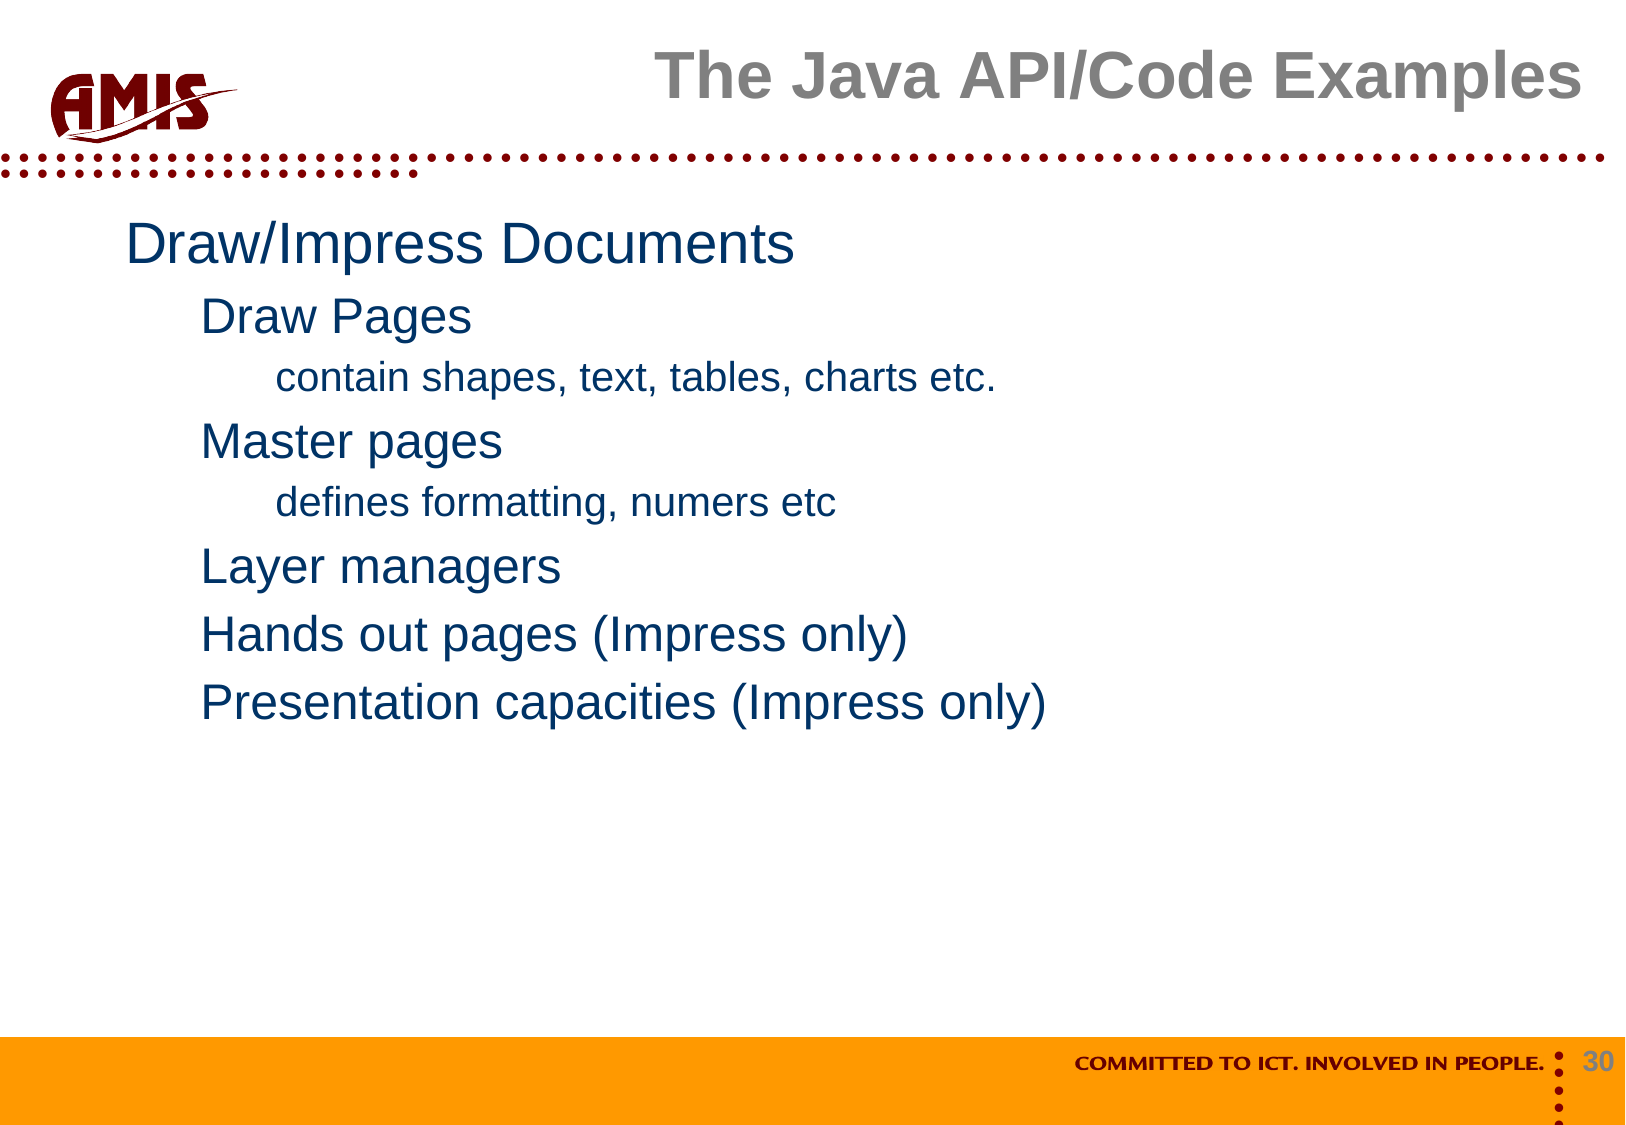

# The Java API/Code Examples
Draw/Impress Documents
Draw Pages
contain shapes, text, tables, charts etc.
Master pages
defines formatting, numers etc
Layer managers
Hands out pages (Impress only)
Presentation capacities (Impress only)